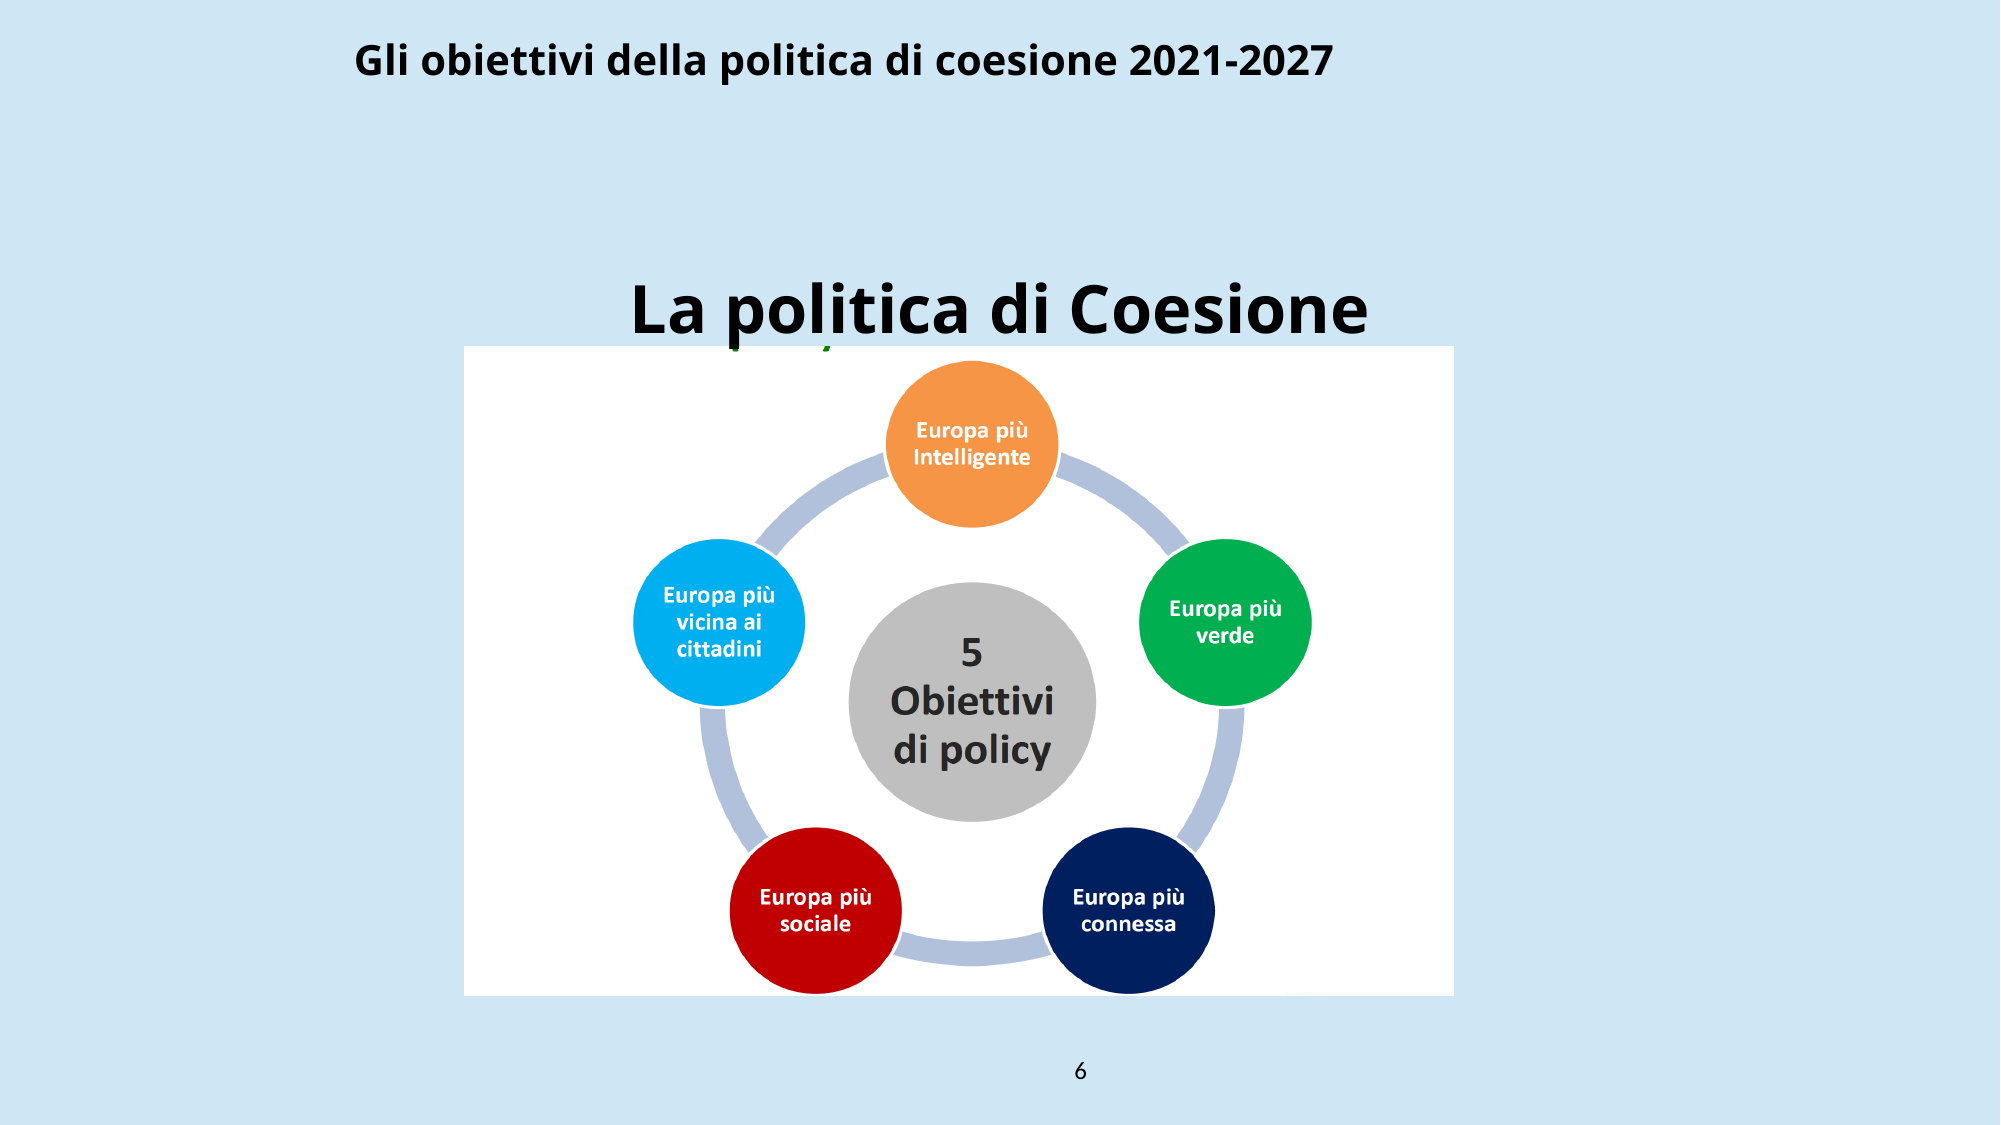

Gli obiettivi della politica di coesione 2021-2027
La politica di Coesione